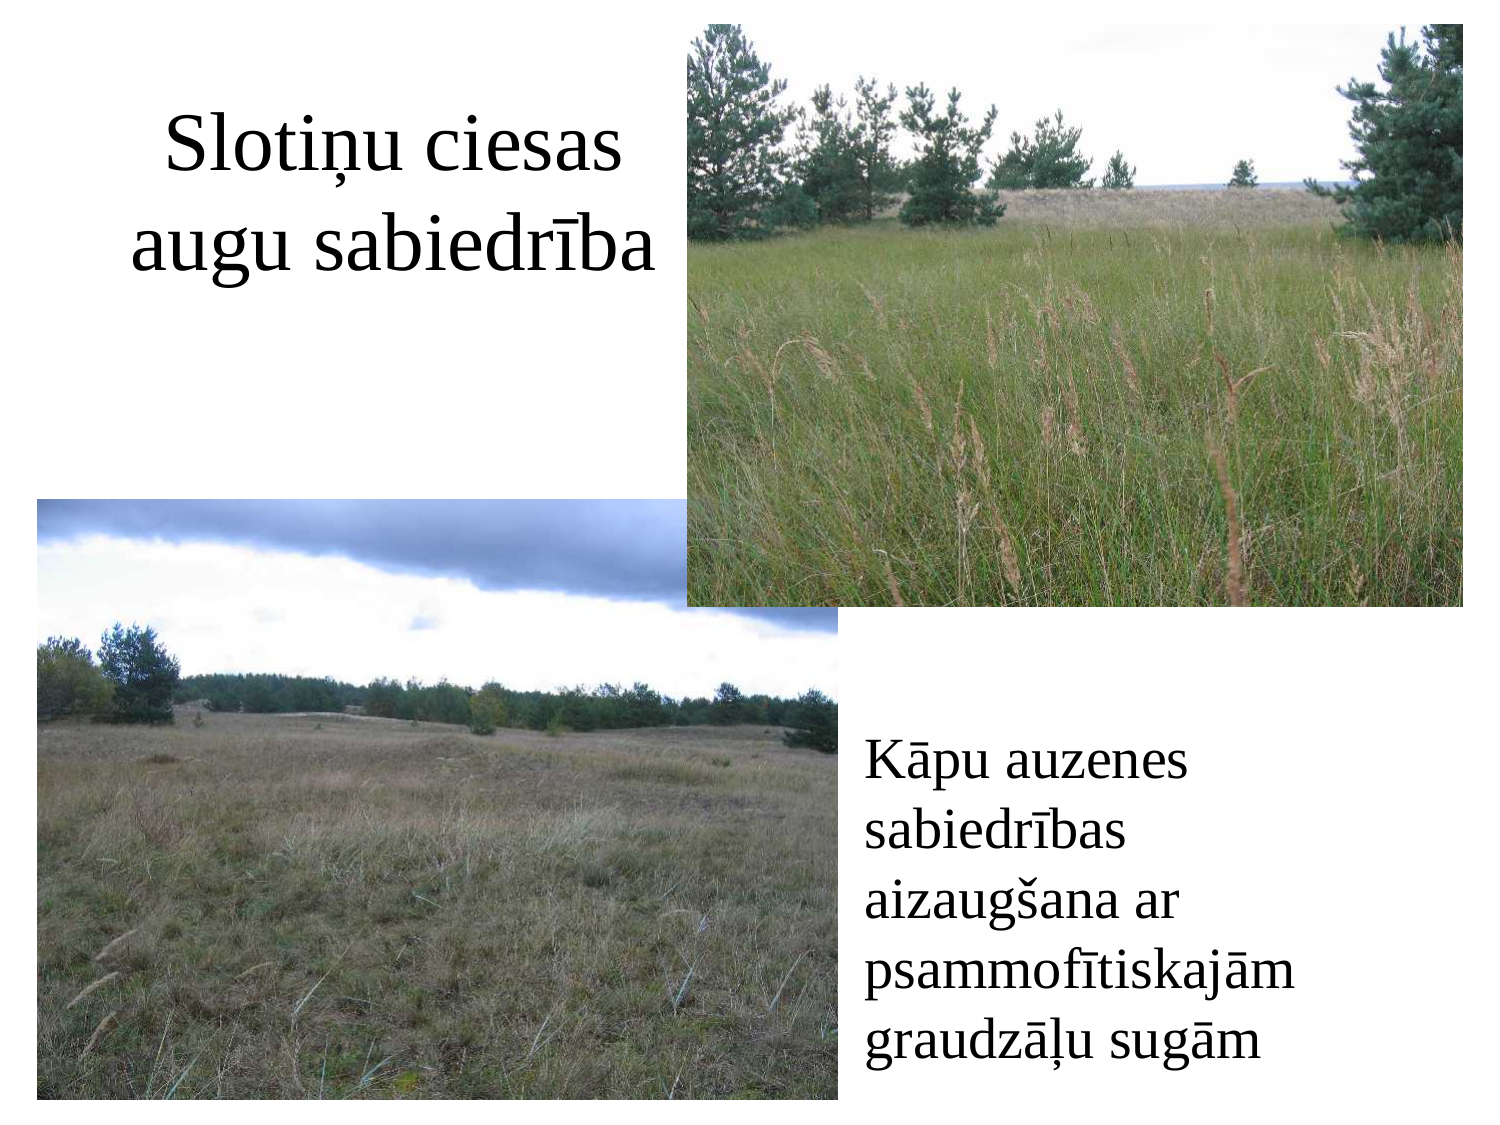

# Slotiņu ciesas augu sabiedrība
Kāpu auzenes sabiedrības aizaugšana ar psammofītiskajām graudzāļu sugām